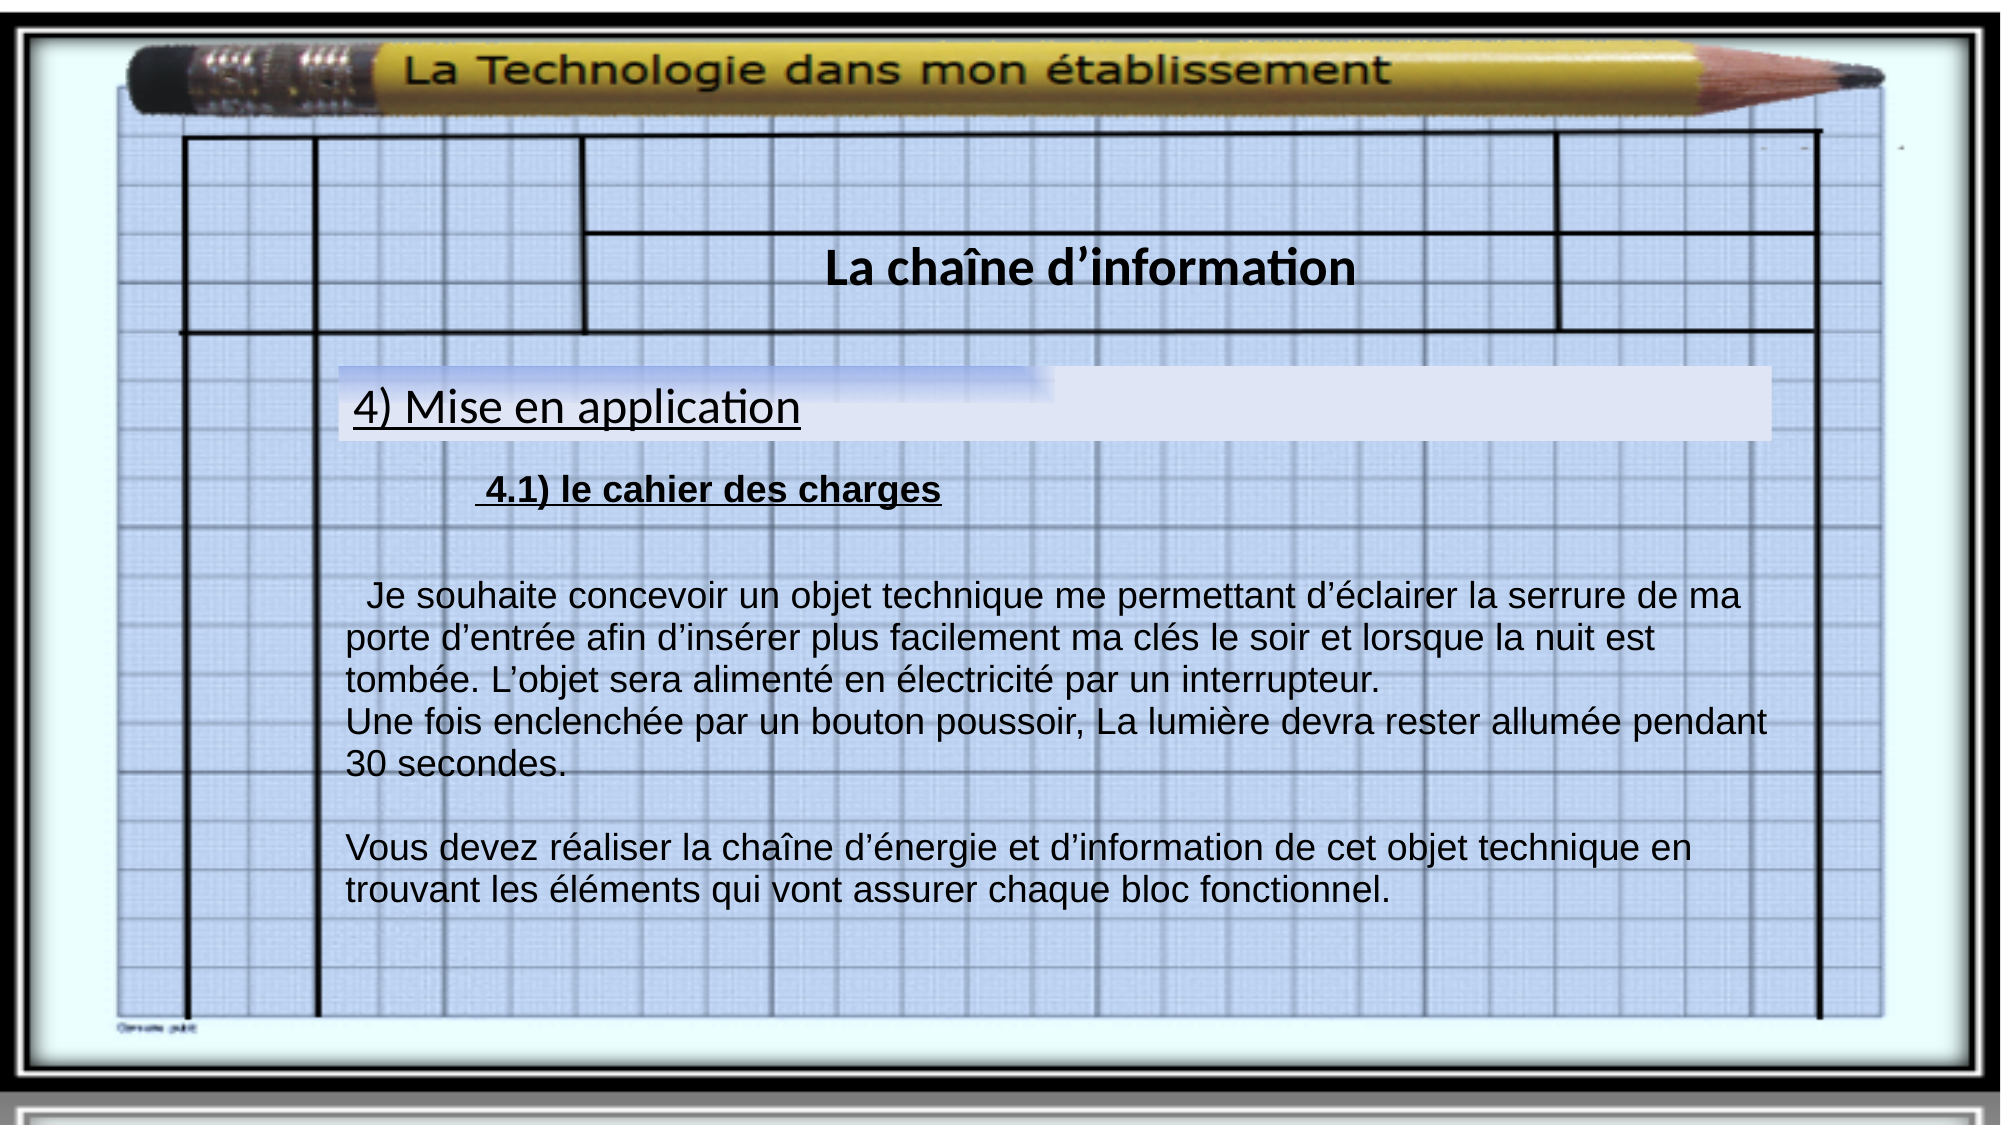

La chaîne d’information
4) Mise en application
 4.1) le cahier des charges
 Je souhaite concevoir un objet technique me permettant d’éclairer la serrure de ma porte d’entrée afin d’insérer plus facilement ma clés le soir et lorsque la nuit est tombée. L’objet sera alimenté en électricité par un interrupteur.
Une fois enclenchée par un bouton poussoir, La lumière devra rester allumée pendant 30 secondes.
Vous devez réaliser la chaîne d’énergie et d’information de cet objet technique en trouvant les éléments qui vont assurer chaque bloc fonctionnel.